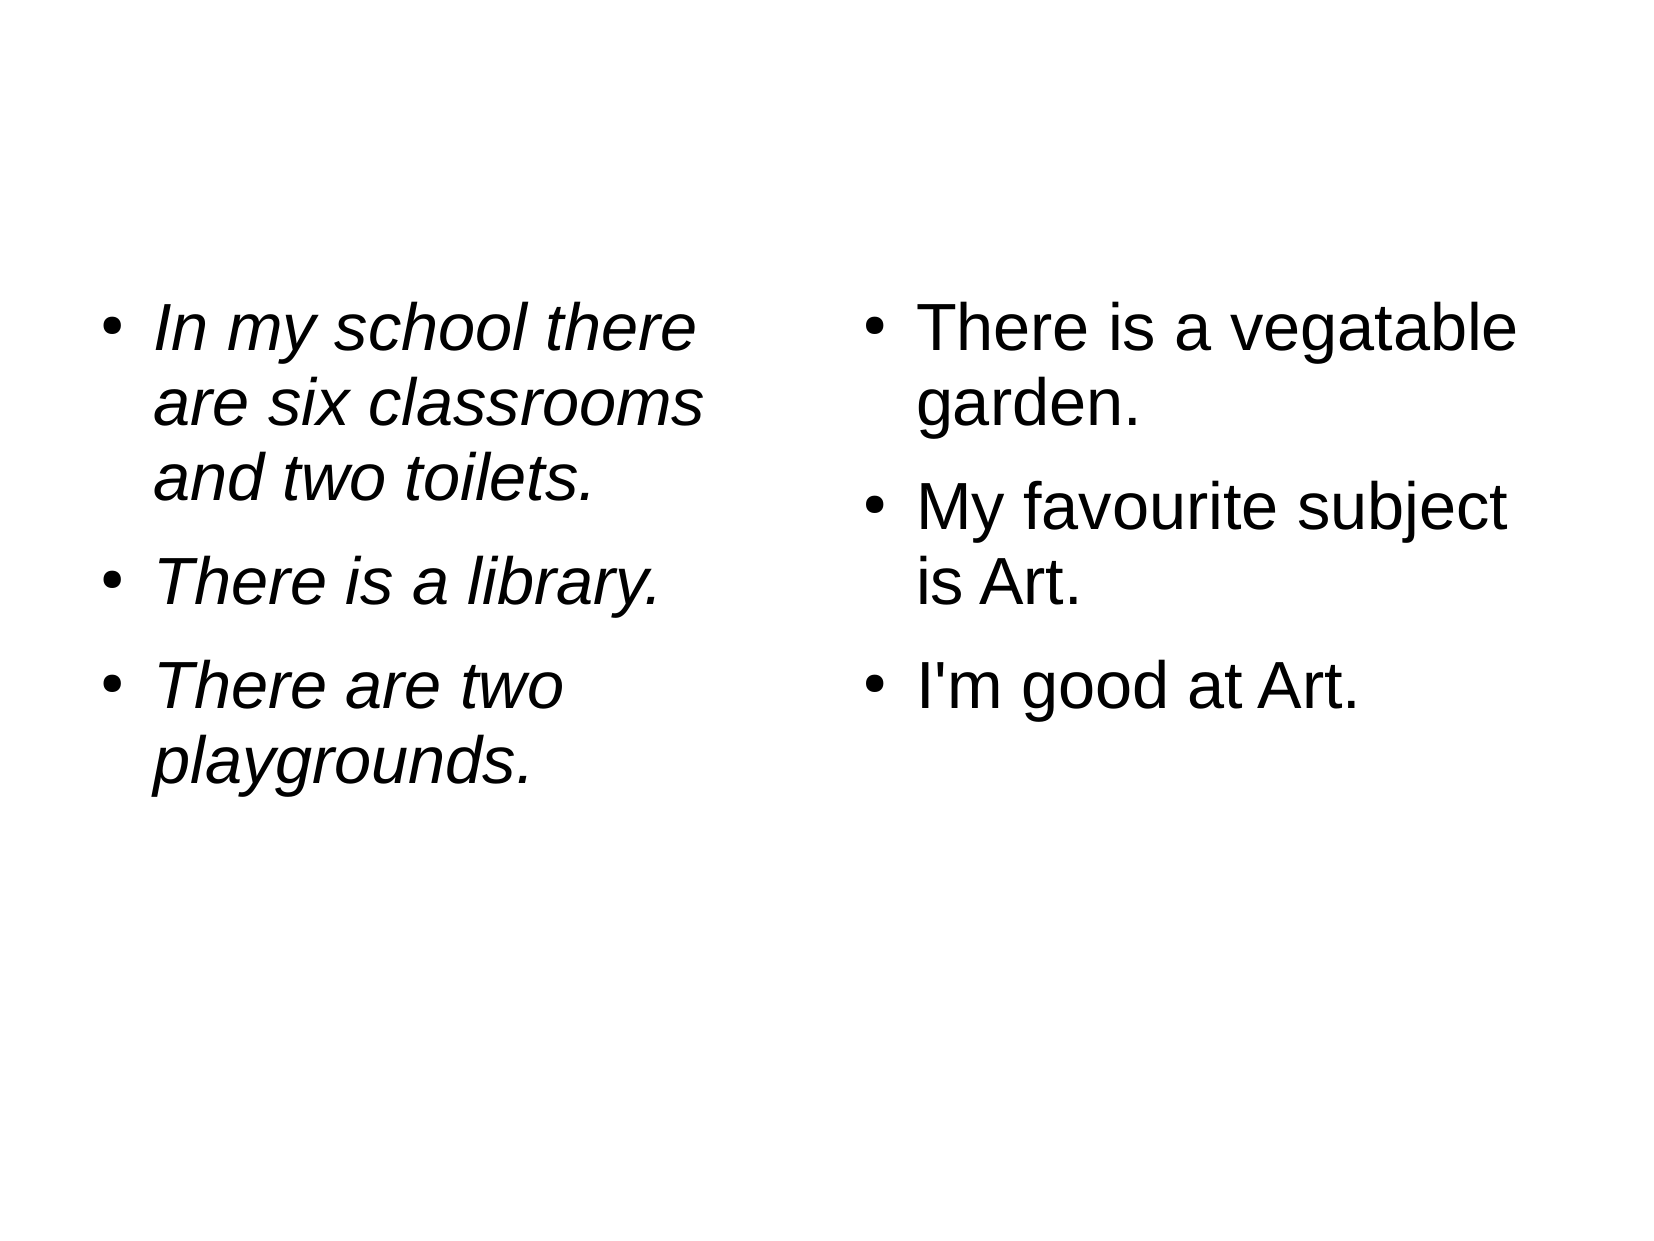

# In my school there are six classrooms and two toilets.
There is a library.
There are two playgrounds.
There is a vegatable garden.
My favourite subject is Art.
I'm good at Art.